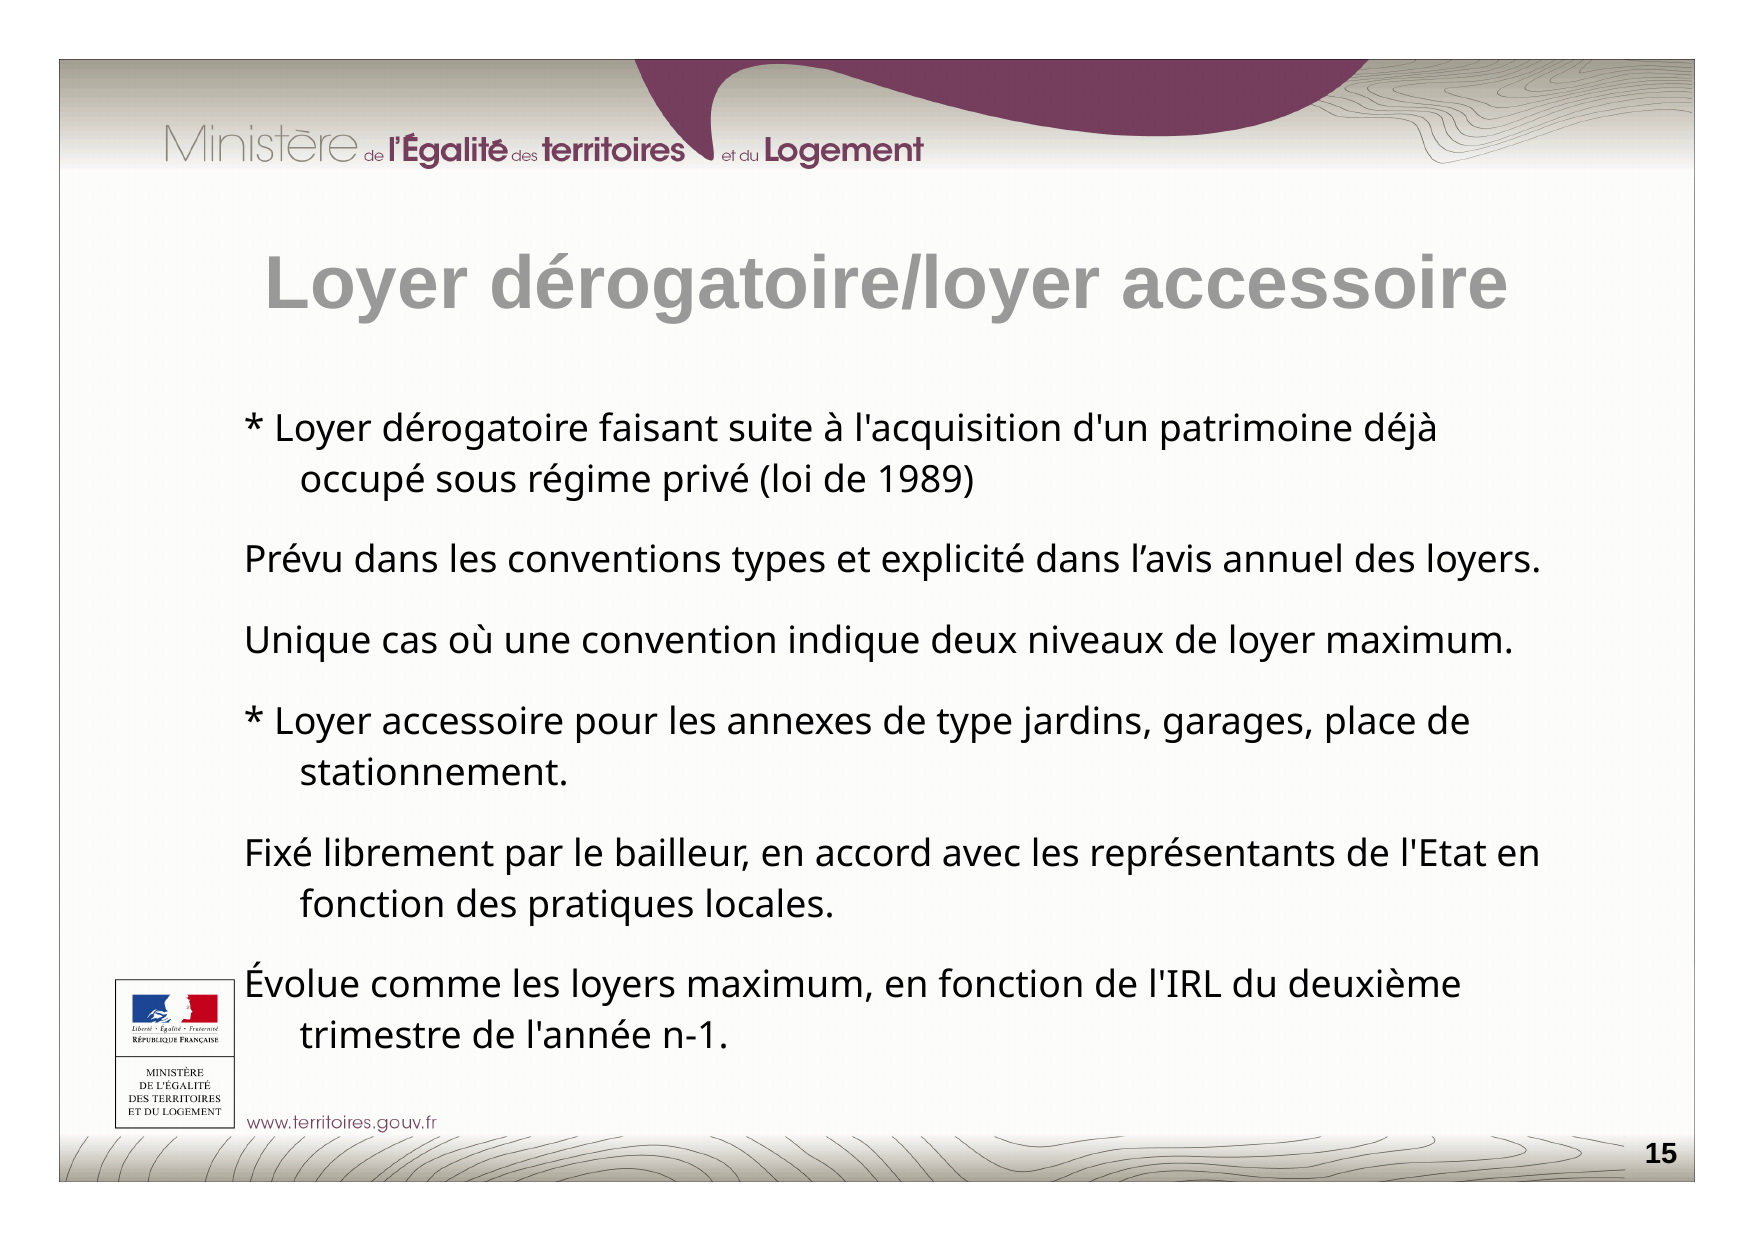

# Loyer dérogatoire/loyer accessoire
* Loyer dérogatoire faisant suite à l'acquisition d'un patrimoine déjà occupé sous régime privé (loi de 1989)
Prévu dans les conventions types et explicité dans l’avis annuel des loyers.
Unique cas où une convention indique deux niveaux de loyer maximum.
* Loyer accessoire pour les annexes de type jardins, garages, place de stationnement.
Fixé librement par le bailleur, en accord avec les représentants de l'Etat en fonction des pratiques locales.
Évolue comme les loyers maximum, en fonction de l'IRL du deuxième trimestre de l'année n-1.